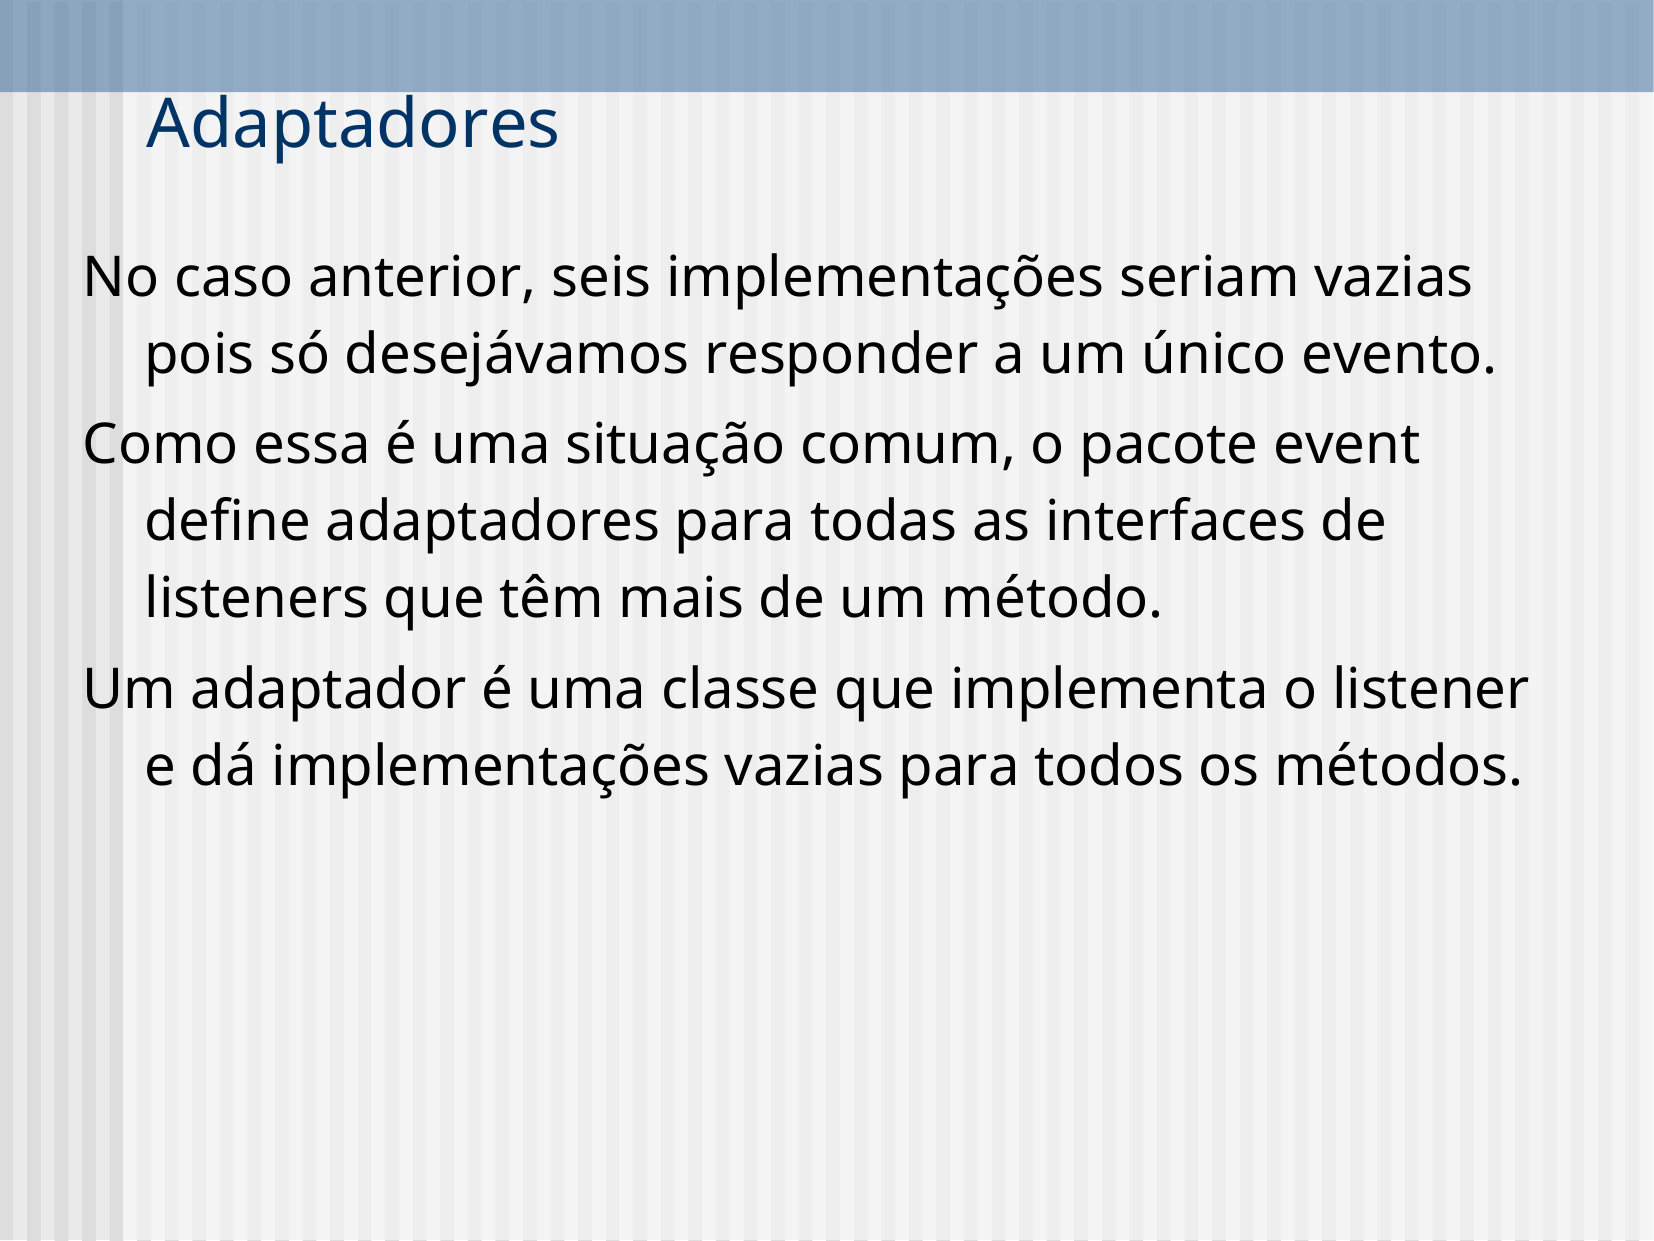

# Adaptadores
No caso anterior, seis implementações seriam vazias pois só desejávamos responder a um único evento.
Como essa é uma situação comum, o pacote event define adaptadores para todas as interfaces de listeners que têm mais de um método.
Um adaptador é uma classe que implementa o listener e dá implementações vazias para todos os métodos.